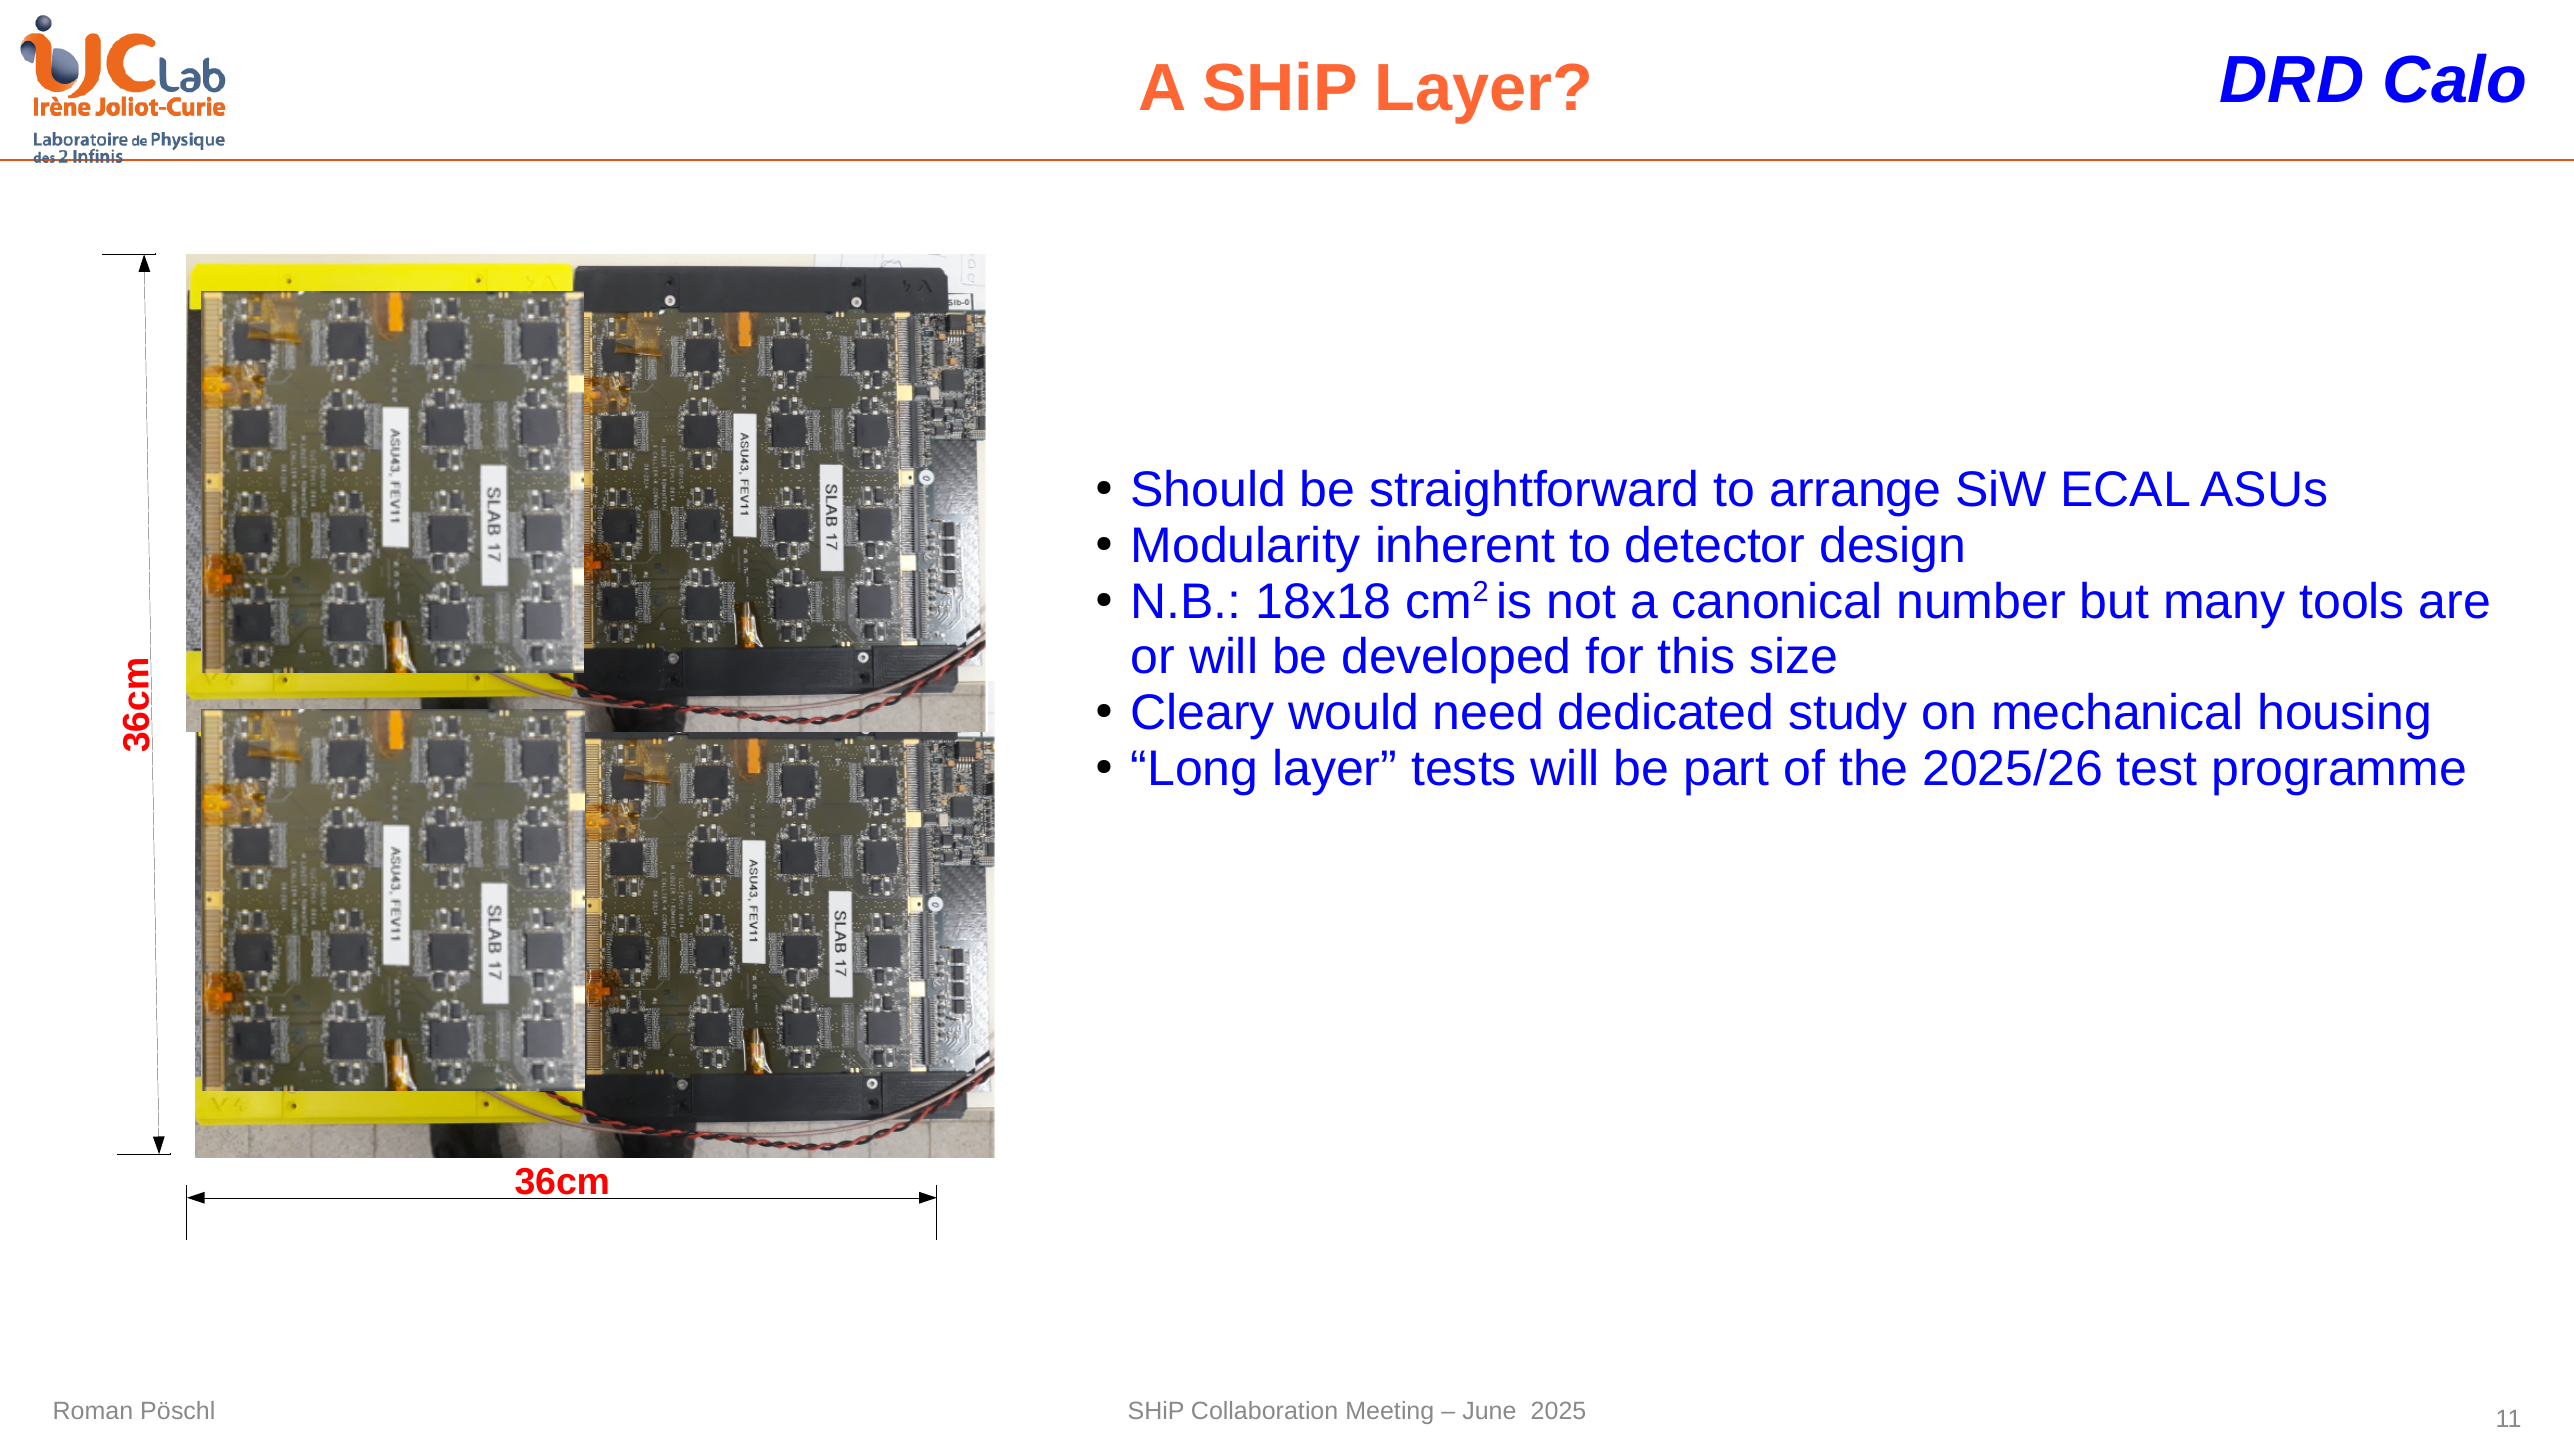

# A SHiP Layer?
Should be straightforward to arrange SiW ECAL ASUs
Modularity inherent to detector design
N.B.: 18x18 cm2 is not a canonical number but many tools are
or will be developed for this size
Cleary would need dedicated study on mechanical housing
“Long layer” tests will be part of the 2025/26 test programme